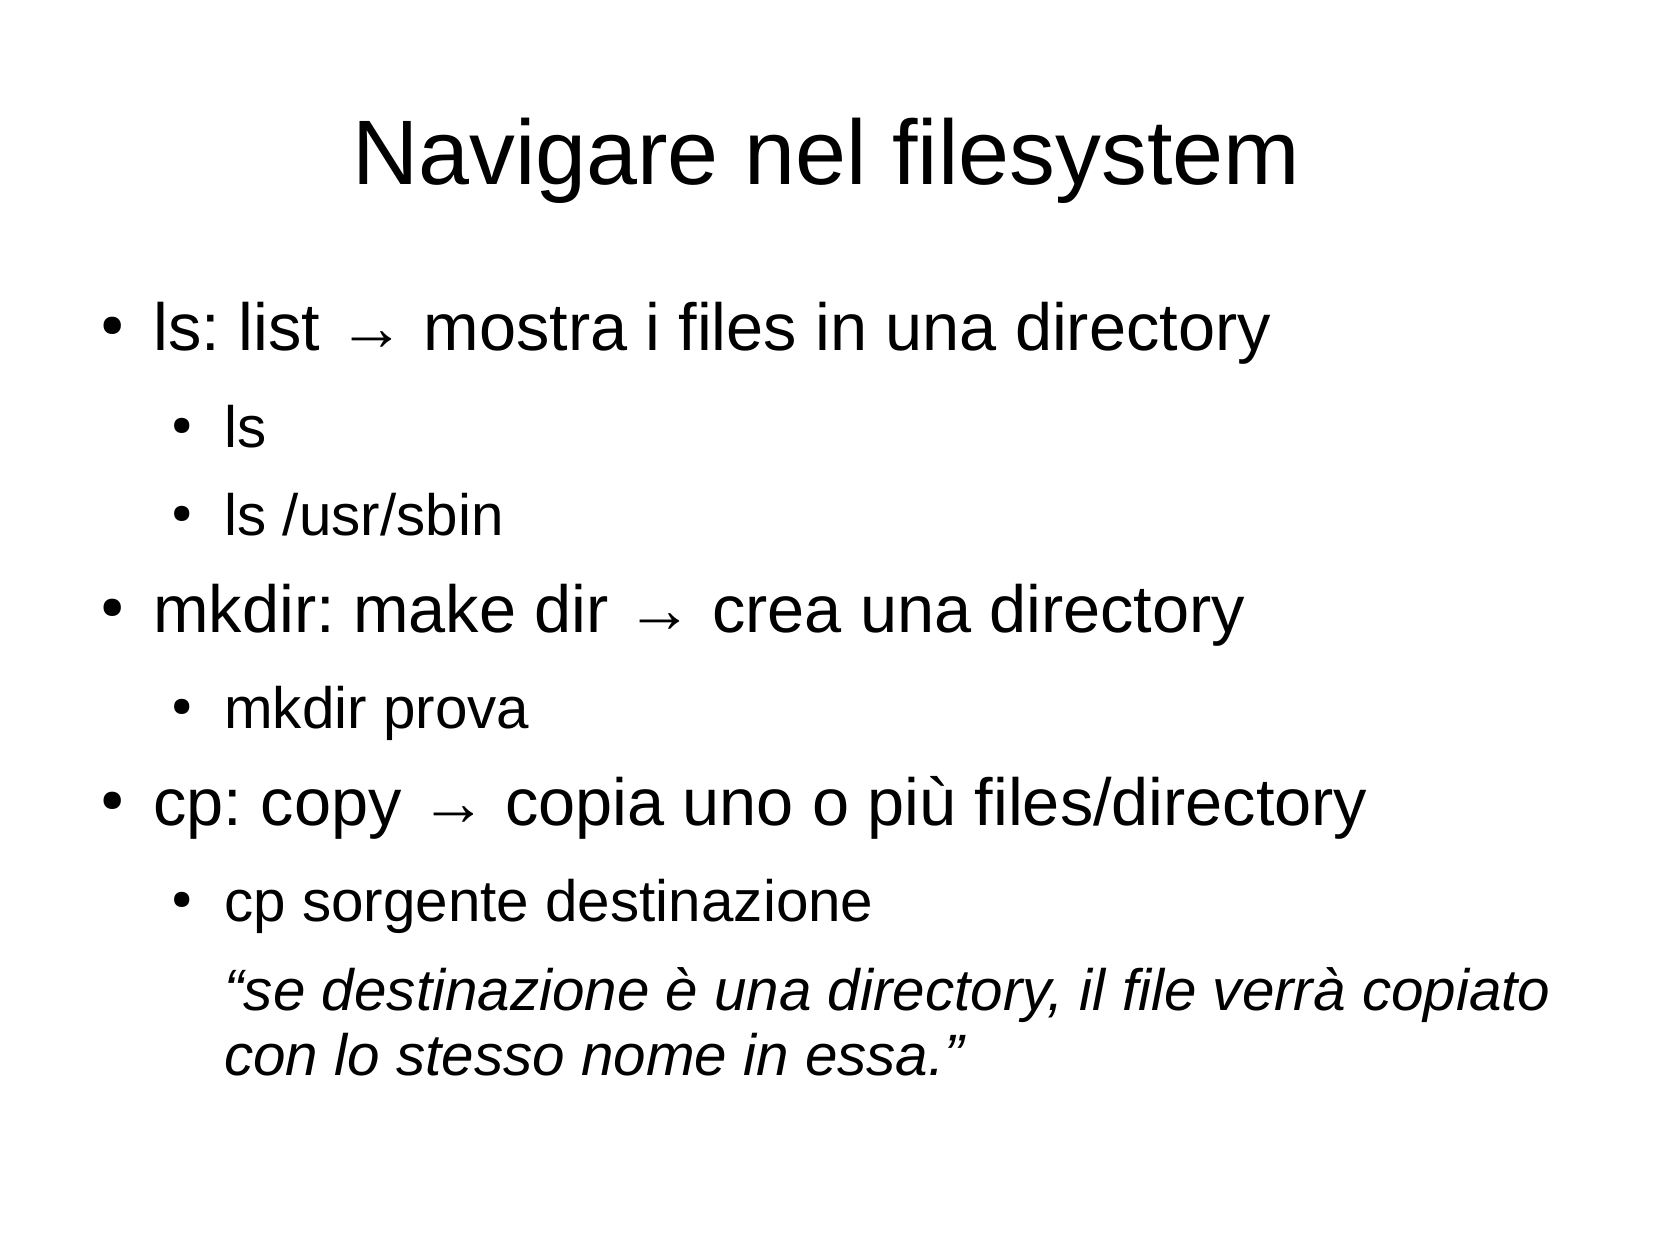

# Navigare nel filesystem
ls: list → mostra i files in una directory
ls
ls /usr/sbin
mkdir: make dir → crea una directory
mkdir prova
cp: copy → copia uno o più files/directory
cp sorgente destinazione
“se destinazione è una directory, il file verrà copiato con lo stesso nome in essa.”